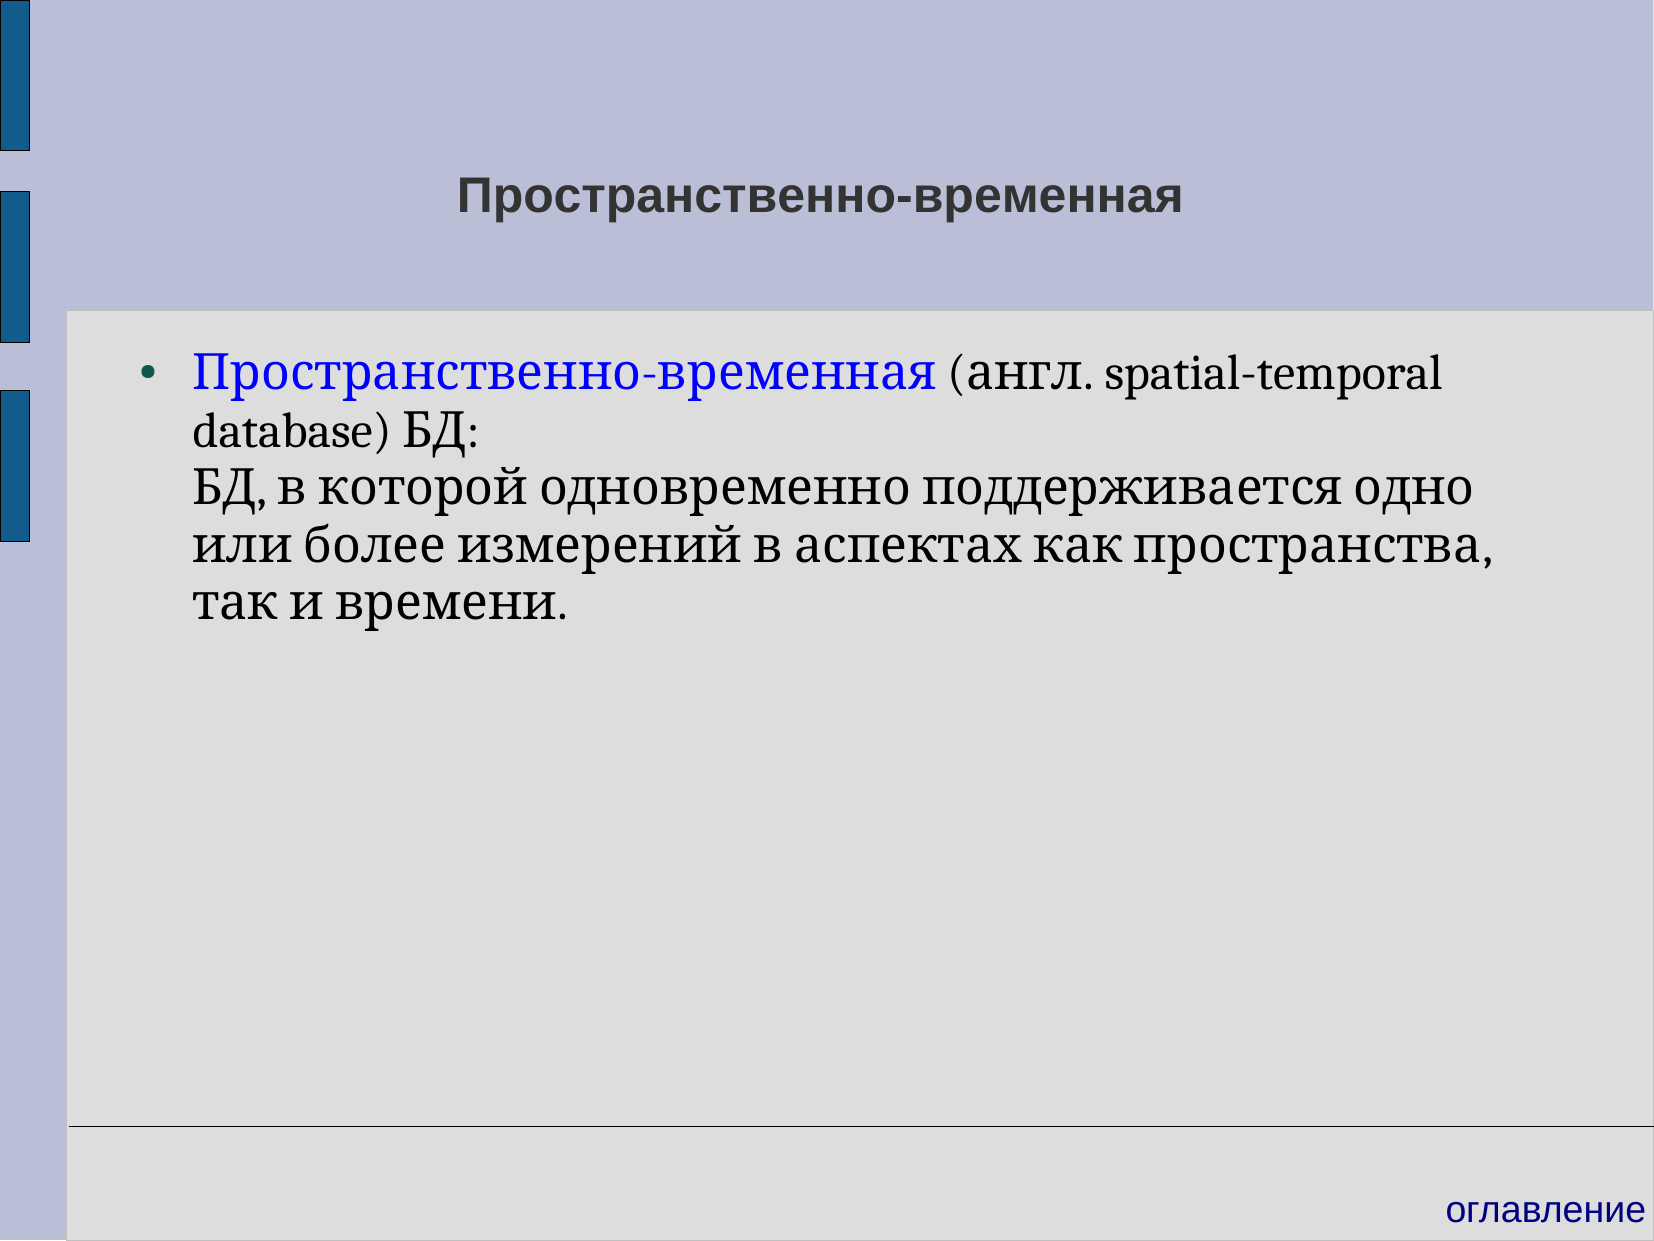

# Пространственно-временная
Пространственно-временная (англ. spatial-temporal database) БД:
БД, в которой одновременно поддерживается одно или более измерений в аспектах как пространства, так и времени.
оглавление